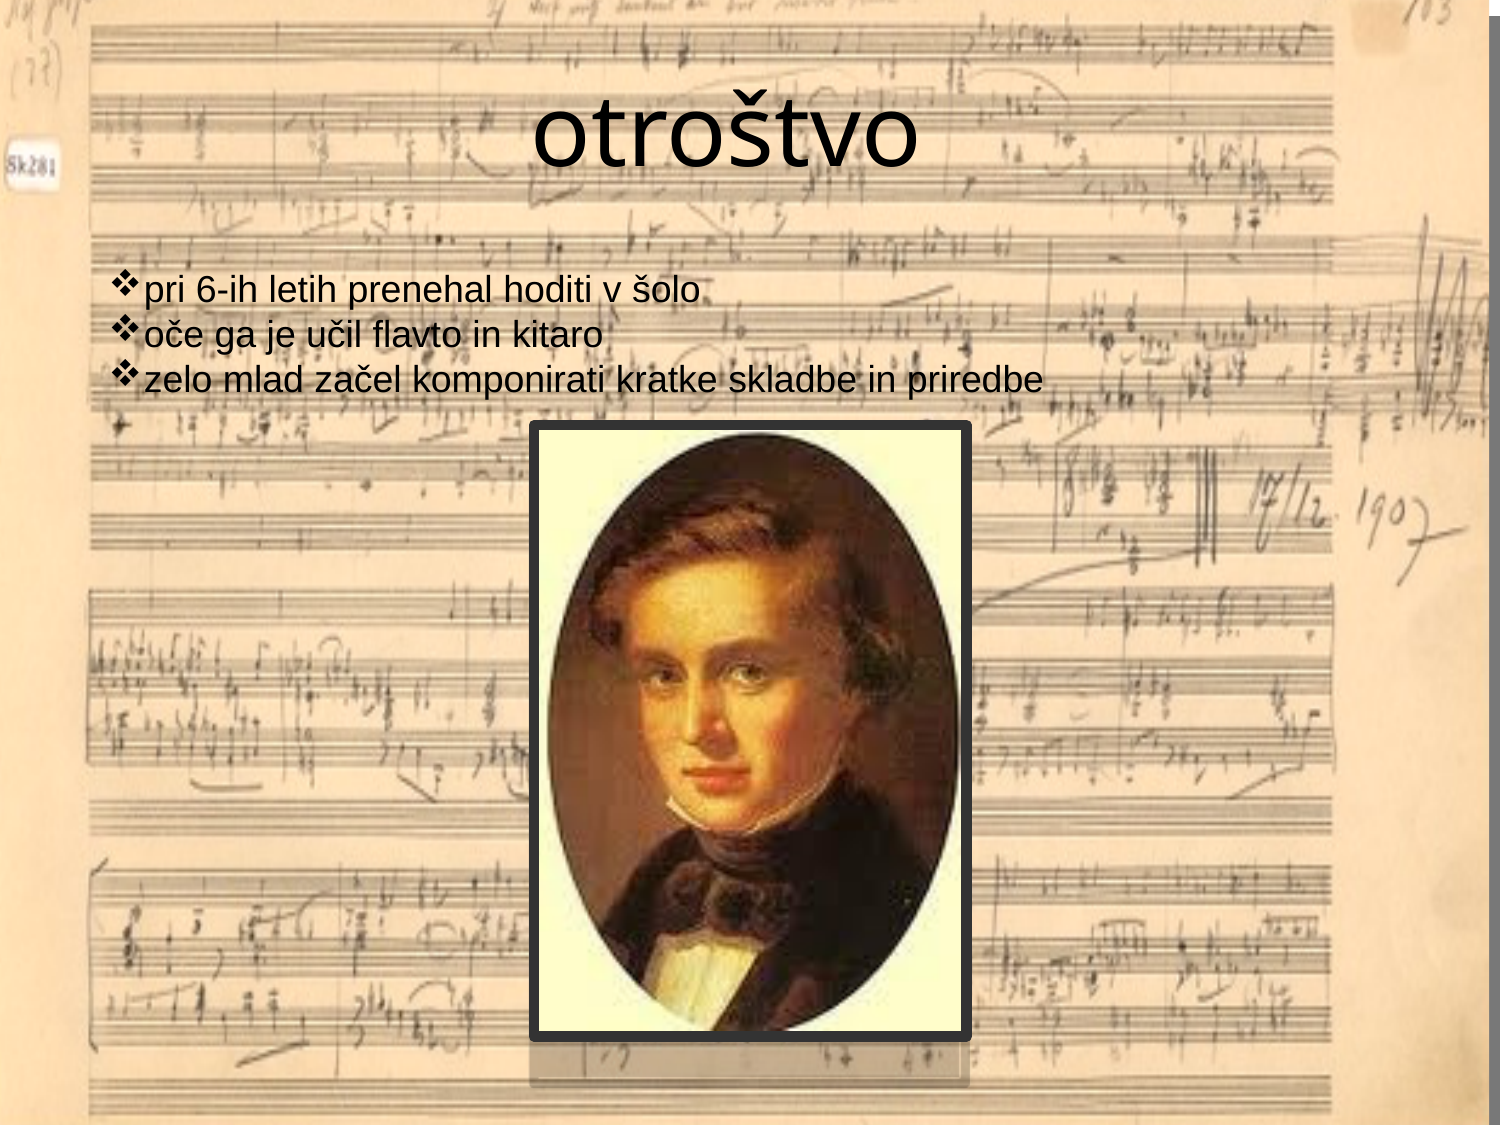

#
otroštvo
pri 6-ih letih prenehal hoditi v šolo
oče ga je učil flavto in kitaro
zelo mlad začel komponirati kratke skladbe in priredbe